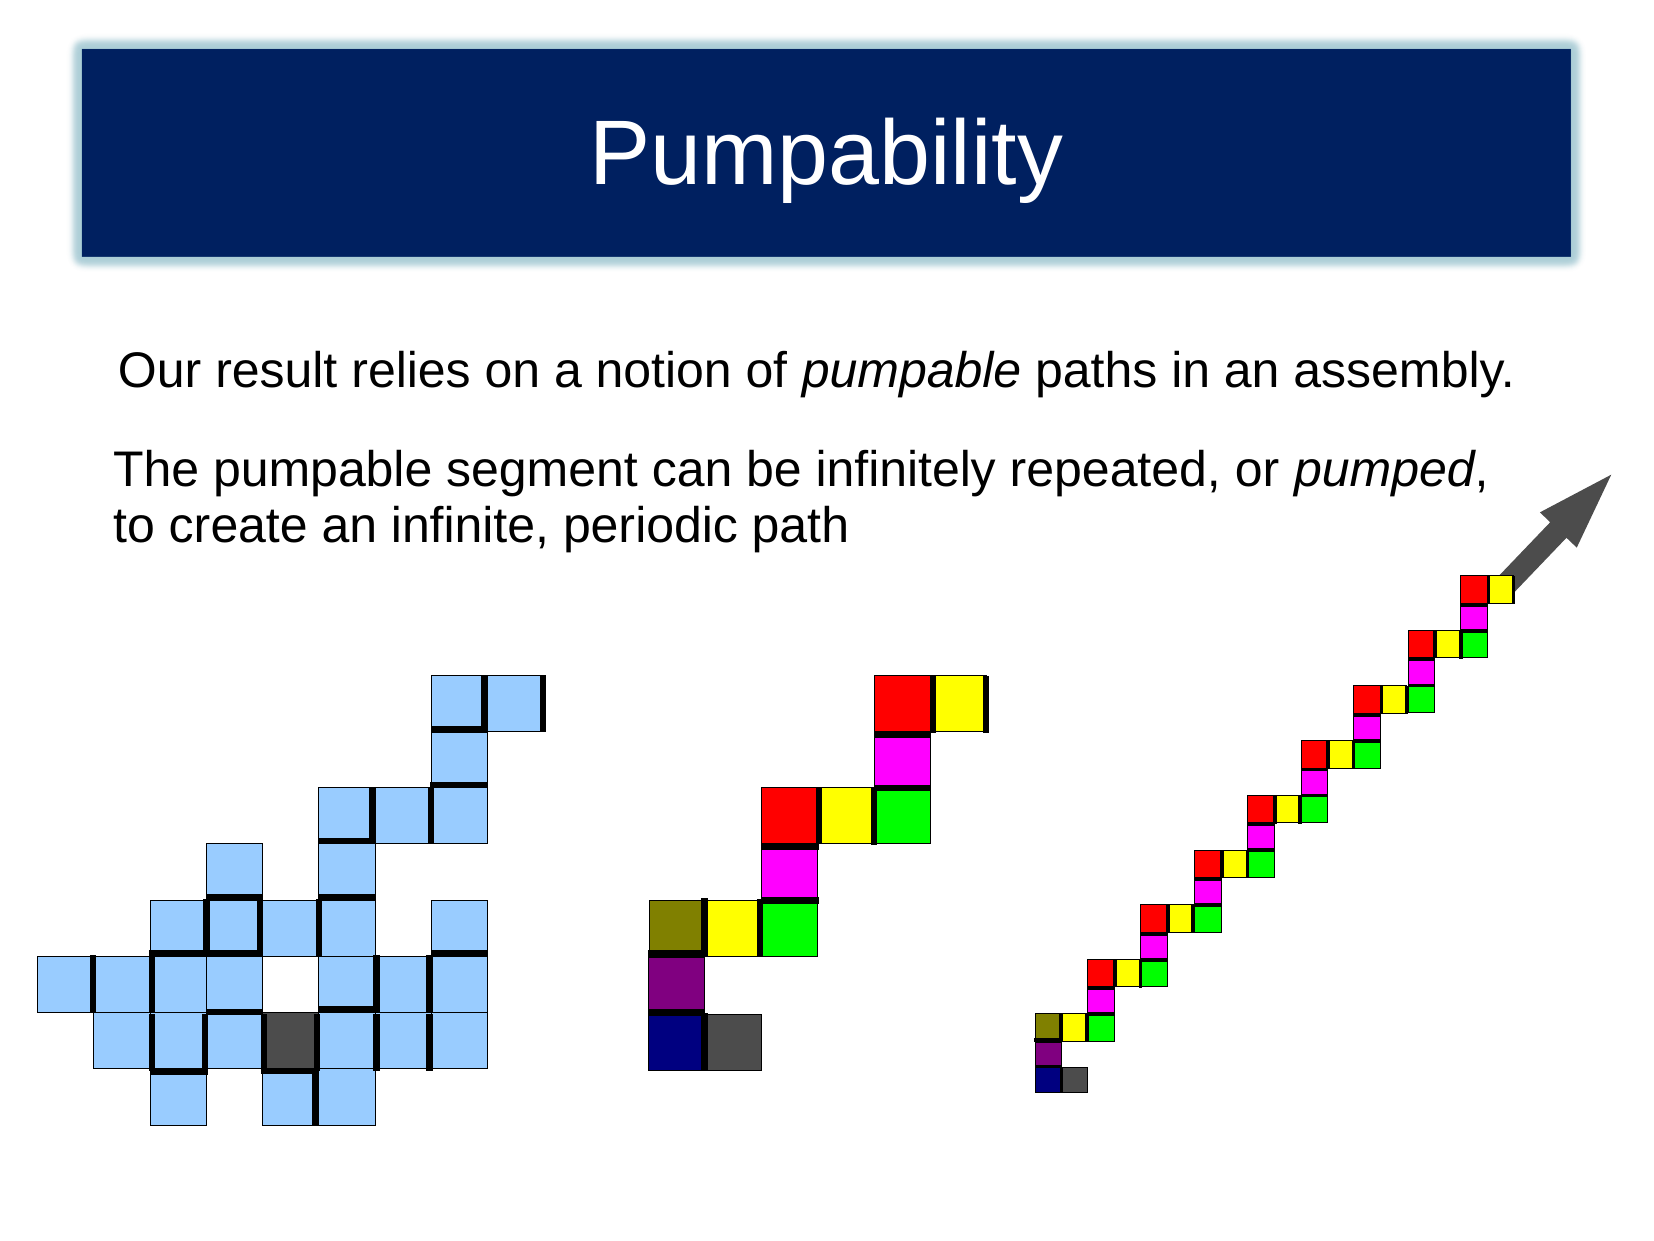

Pumpability
Our result relies on a notion of pumpable paths in an assembly.
The pumpable segment can be infinitely repeated, or pumped,
to create an infinite, periodic path